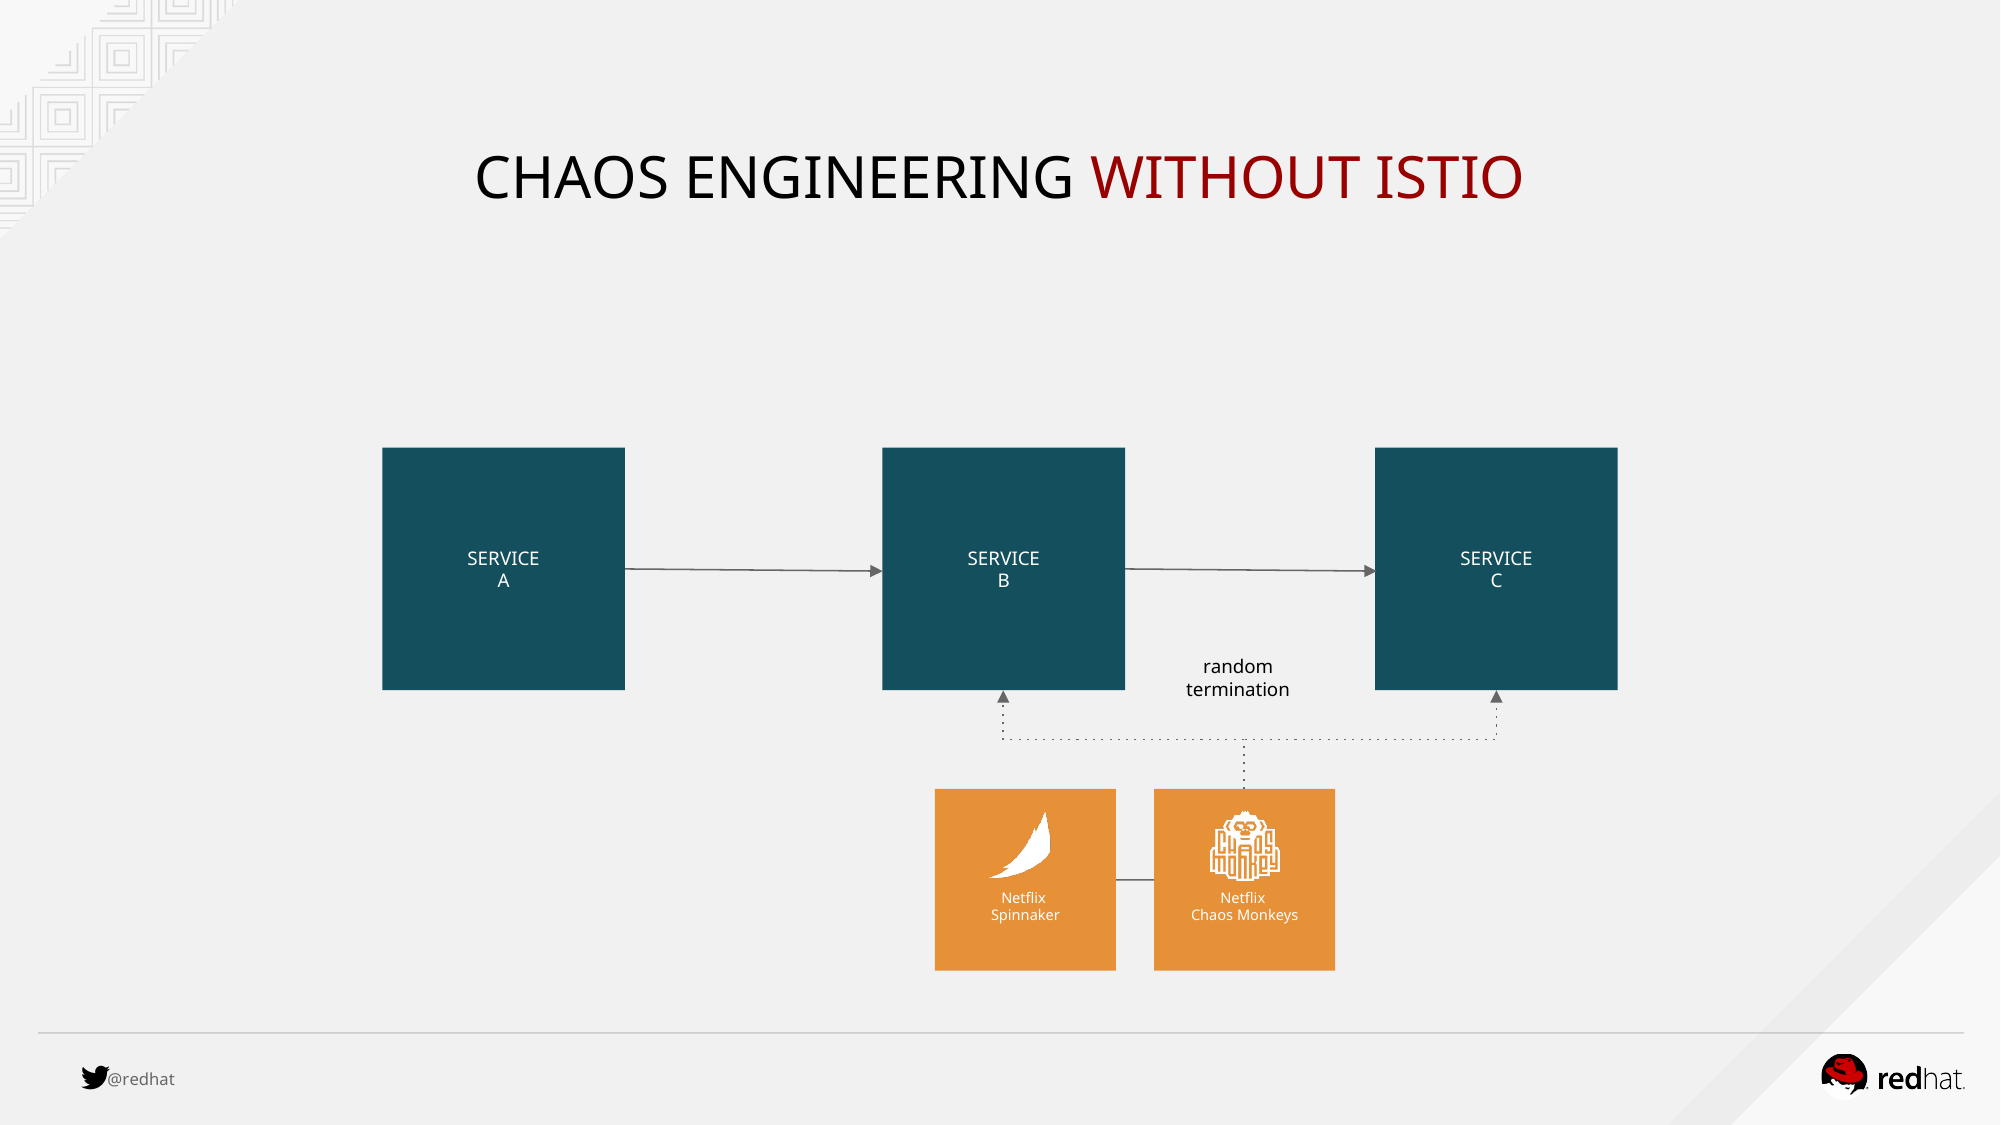

CHAOS ENGINEERING WITHOUT ISTIO
SERVICE
A
SERVICE
B
SERVICE
C
random
termination
Netflix
Spinnaker
Netflix
Chaos Monkeys